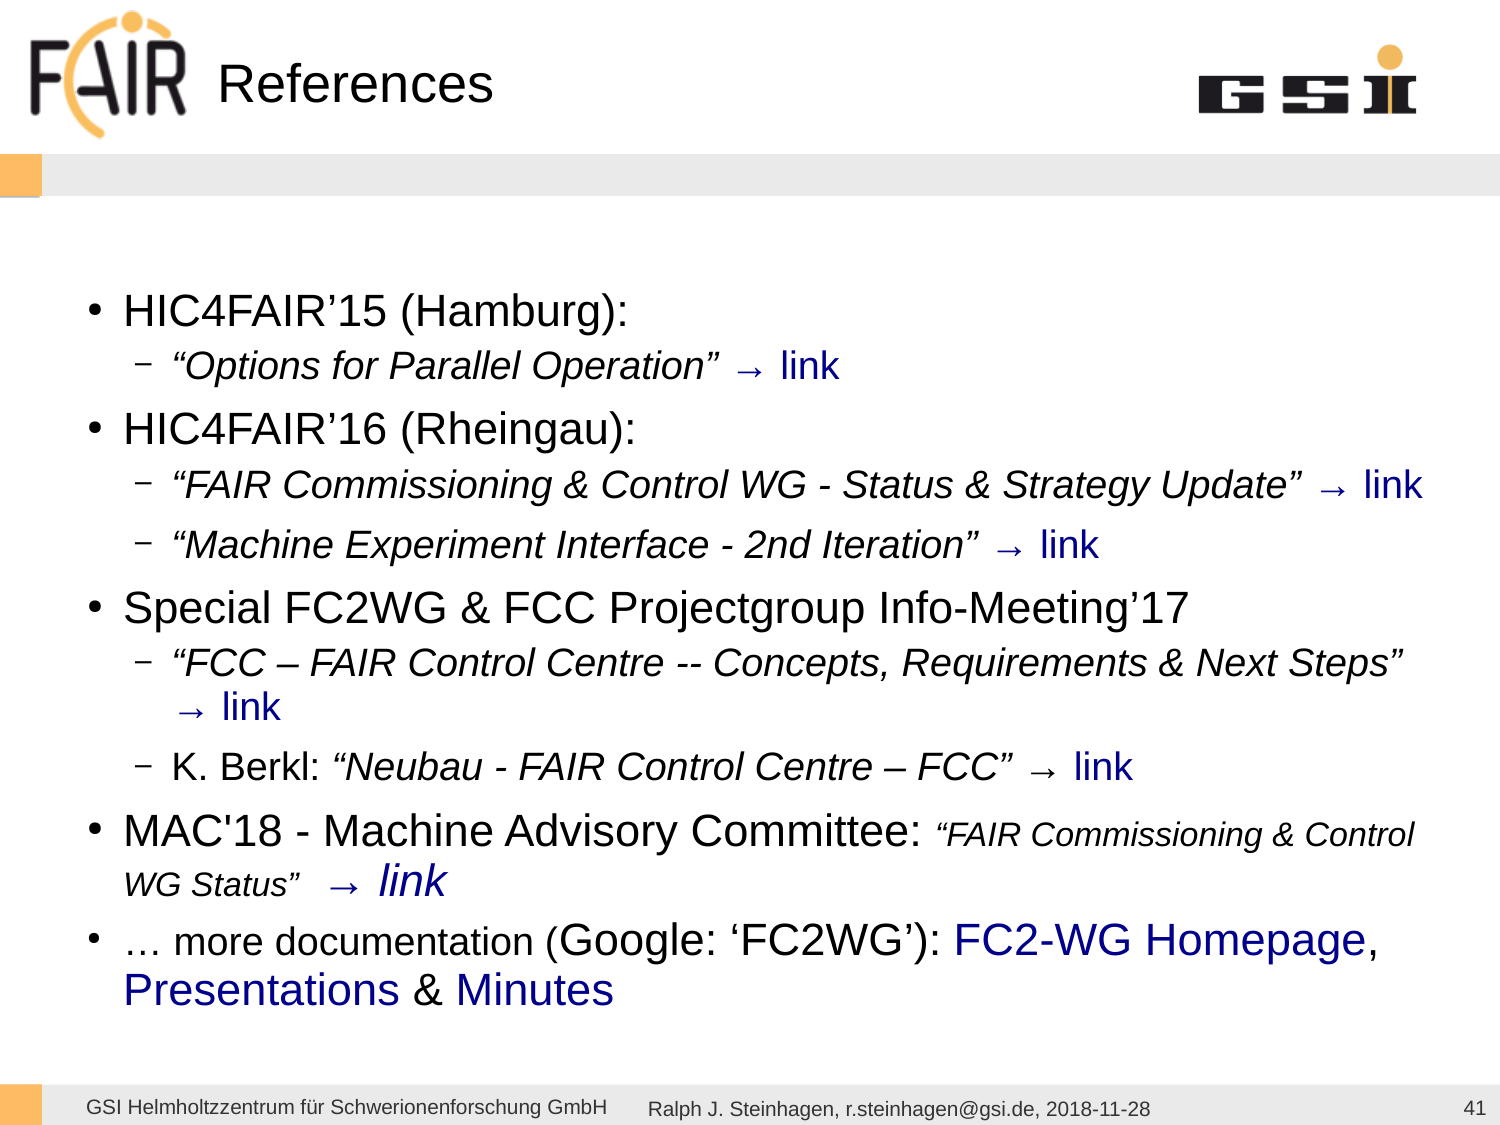

# References
HIC4FAIR’15 (Hamburg):
“Options for Parallel Operation” → link
HIC4FAIR’16 (Rheingau):
“FAIR Commissioning & Control WG - Status & Strategy Update” → link
“Machine Experiment Interface - 2nd Iteration” → link
Special FC2WG & FCC Projectgroup Info-Meeting’17
“FCC – FAIR Control Centre -- Concepts, Requirements & Next Steps” → link
K. Berkl: “Neubau - FAIR Control Centre – FCC” → link
MAC'18 - Machine Advisory Committee: “FAIR Commissioning & Control WG Status” → link
… more documentation (Google: ‘FC2WG’): FC2-WG Homepage, Presentations & Minutes